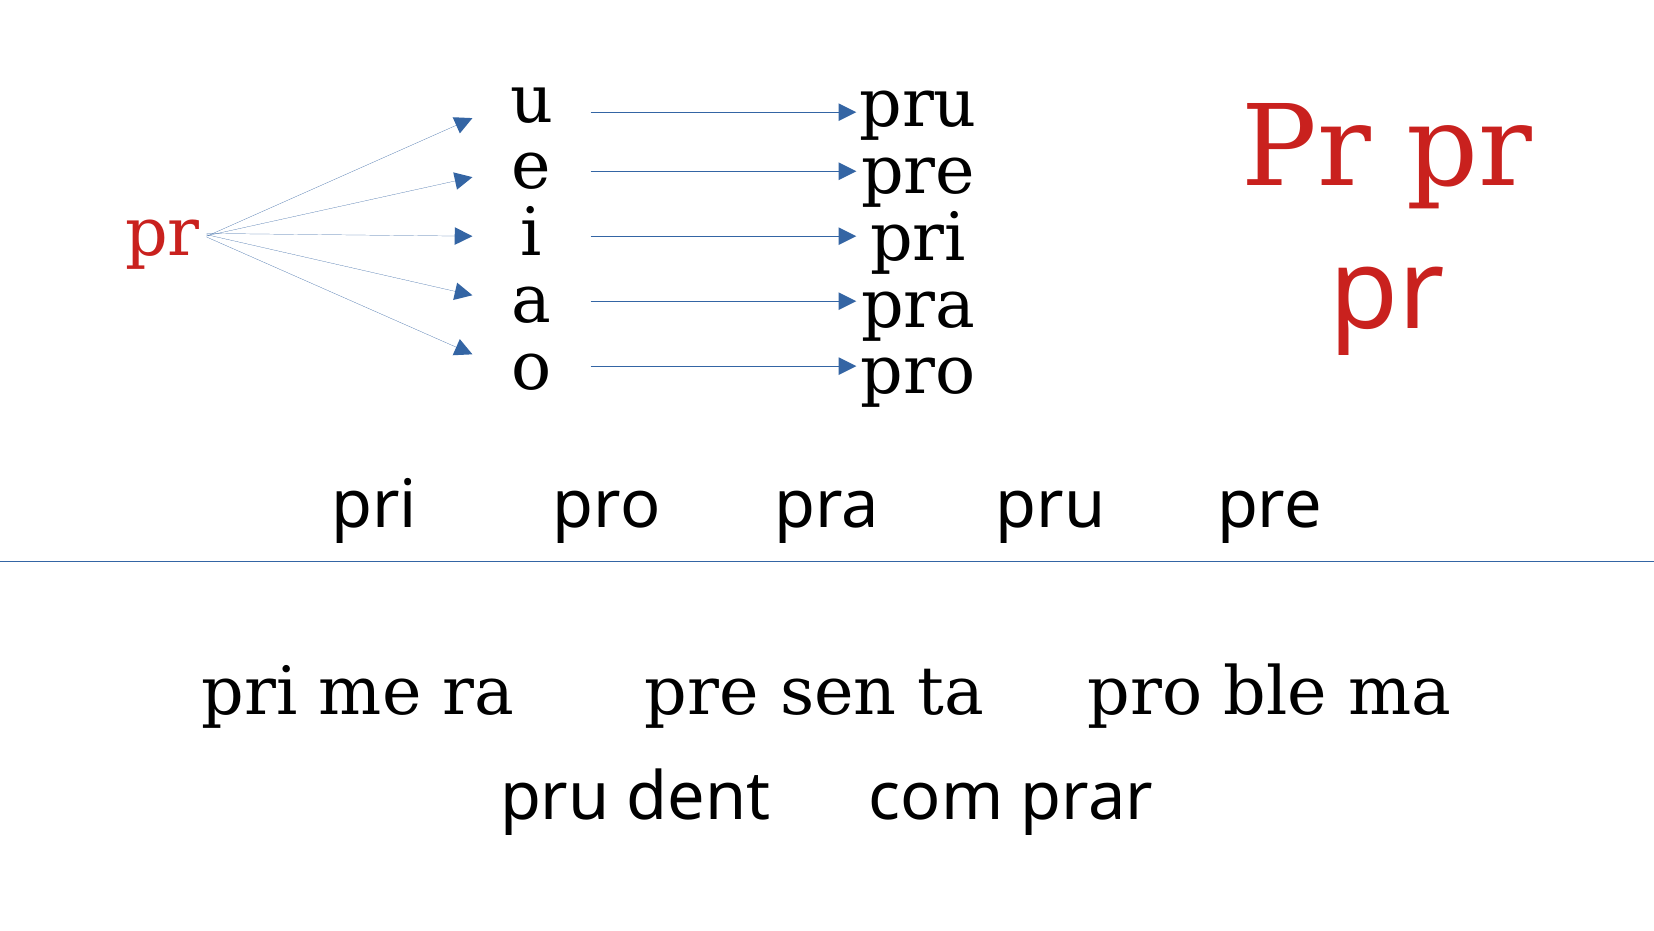

pr
pru
pre
pri
pra
pro
u
e
i
a
o
Pr pr
pr
pri		pro		pra		pru		pre
pri me ra		pre sen ta		pro ble ma
pru dent		com prar